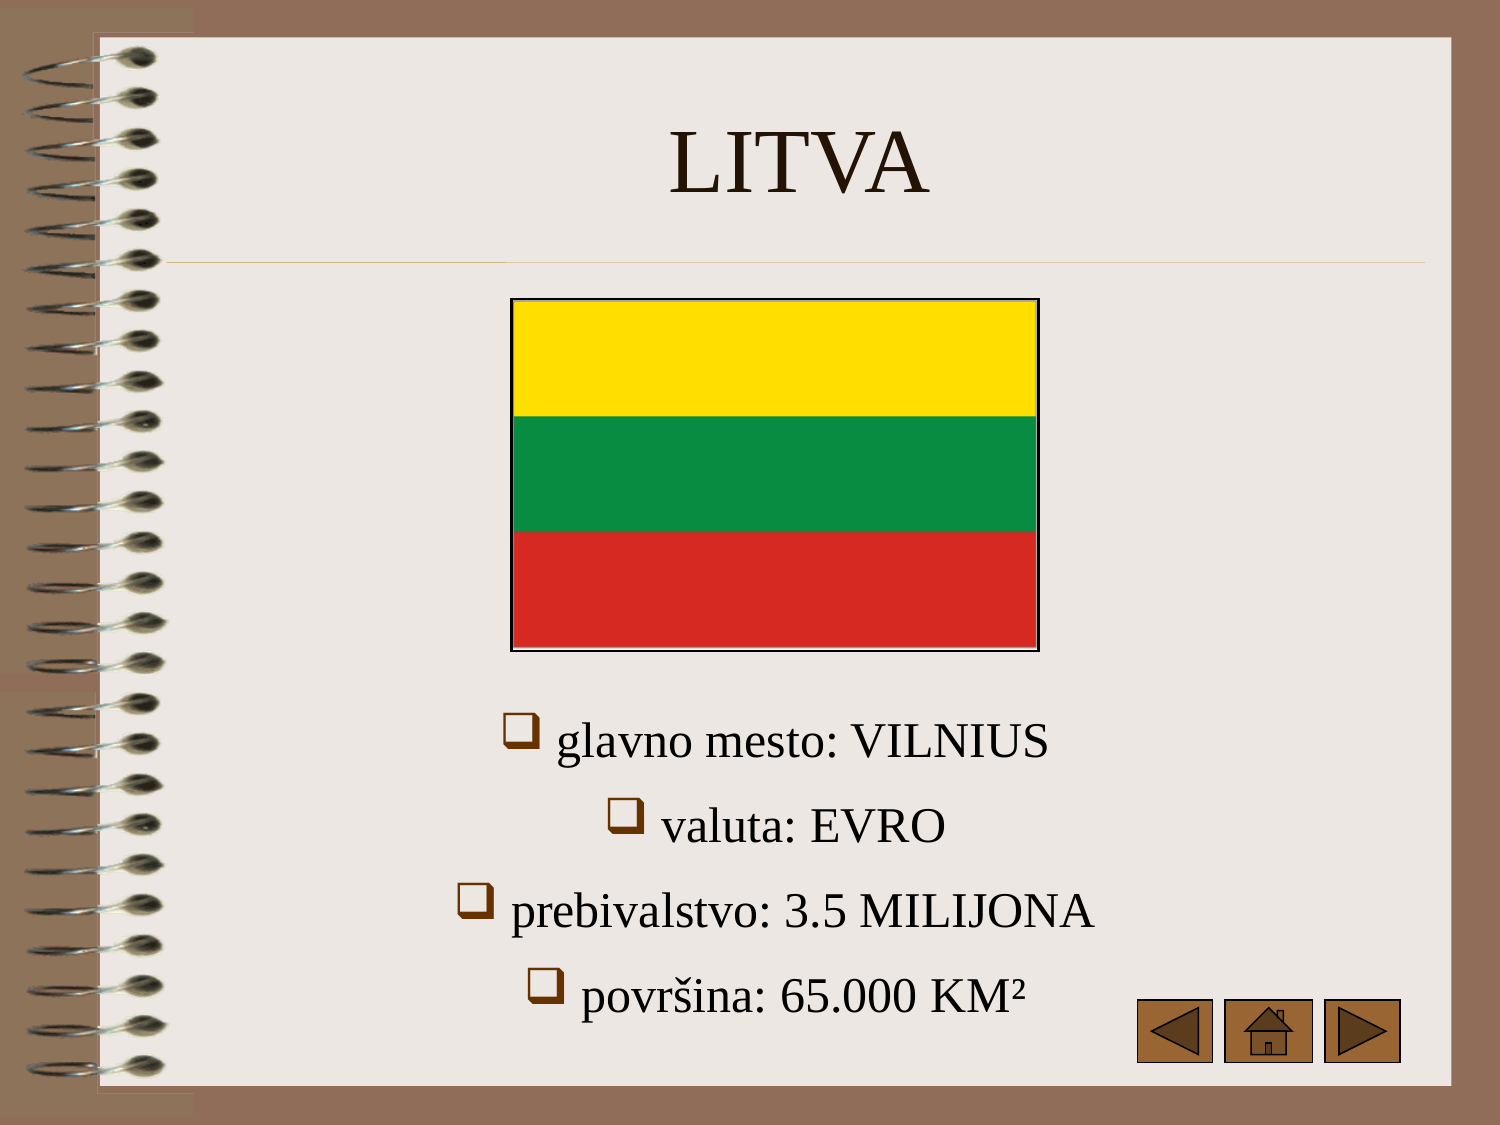

# LITVA
 glavno mesto: VILNIUS
 valuta: EVRO
 prebivalstvo: 3.5 MILIJONA
 površina: 65.000 KM²